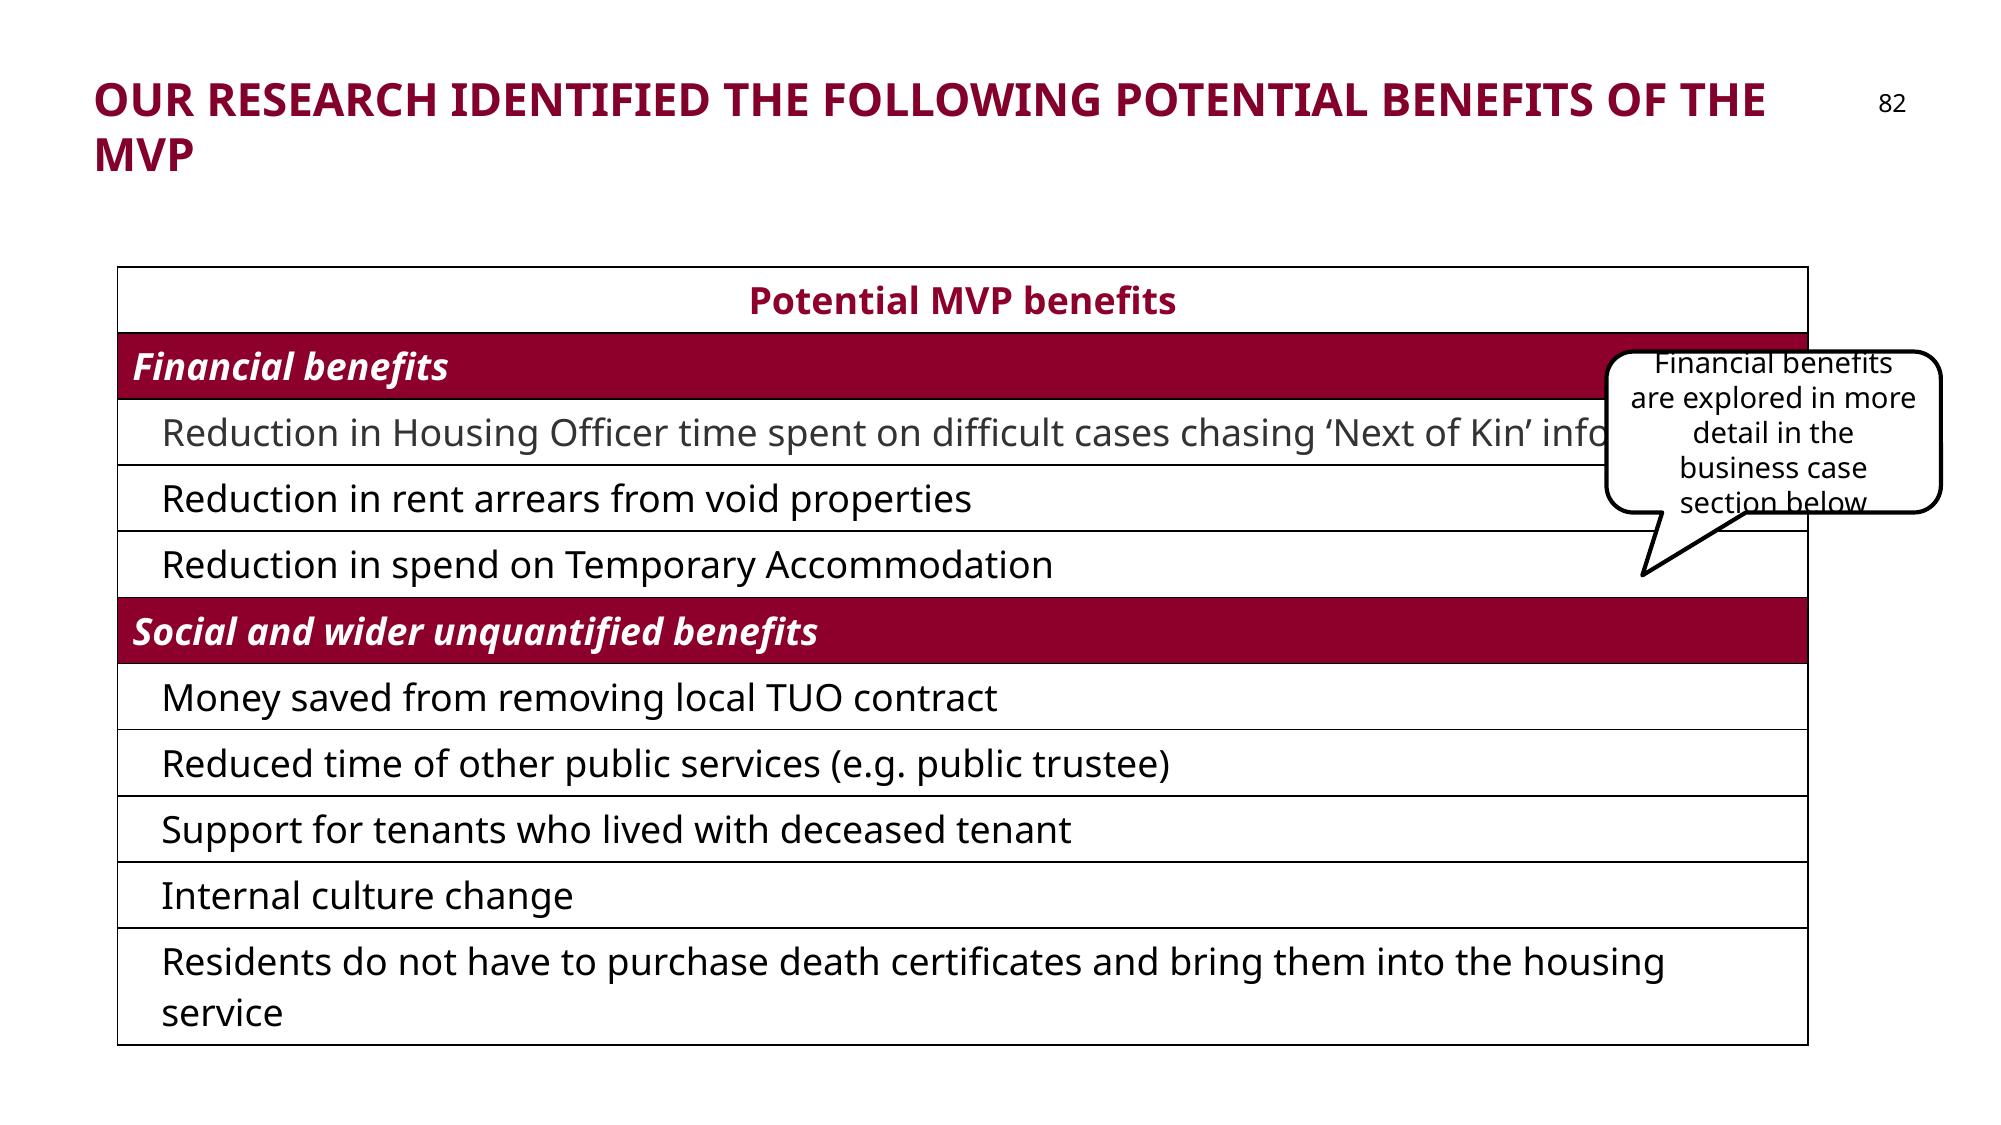

# OUR RESEARCH IDENTIFIED THE FOLLOWING POTENTIAL BENEFITS OF THE MVP
| Potential MVP benefits |
| --- |
| Financial benefits |
| Reduction in Housing Officer time spent on difficult cases chasing ‘Next of Kin’ information |
| Reduction in rent arrears from void properties |
| Reduction in spend on Temporary Accommodation |
| Social and wider unquantified benefits |
| Money saved from removing local TUO contract |
| Reduced time of other public services (e.g. public trustee) |
| Support for tenants who lived with deceased tenant |
| Internal culture change |
| Residents do not have to purchase death certificates and bring them into the housing service |
Financial benefits are explored in more detail in the business case section below